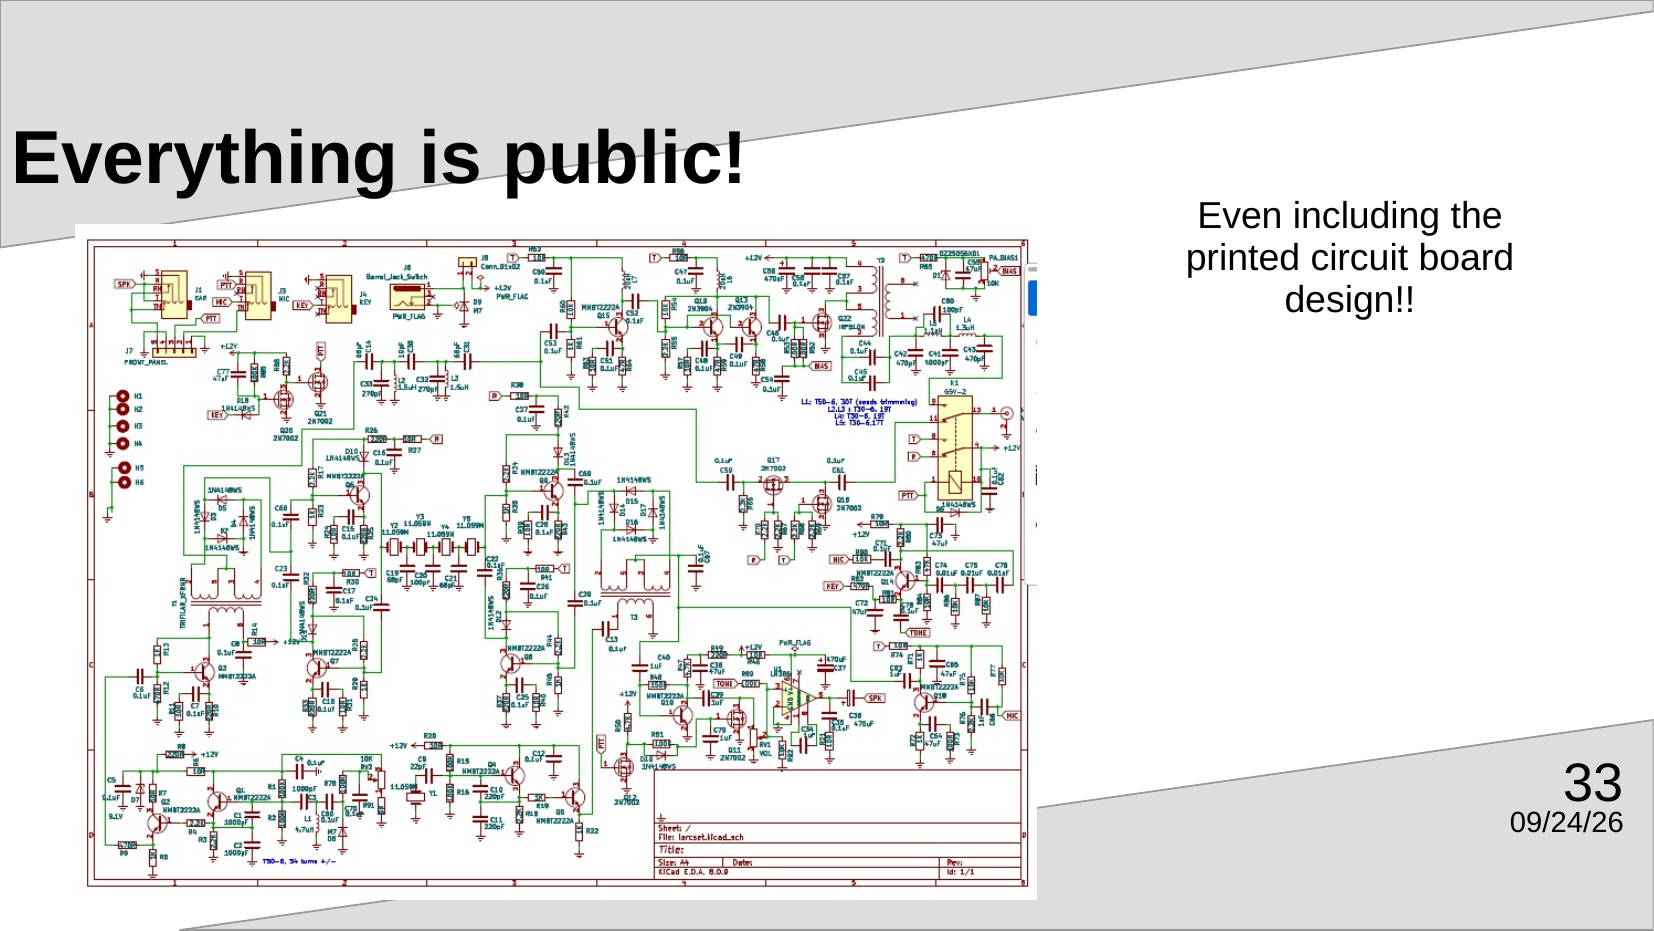

# Everything is public!
Even including the printed circuit board design!!
33